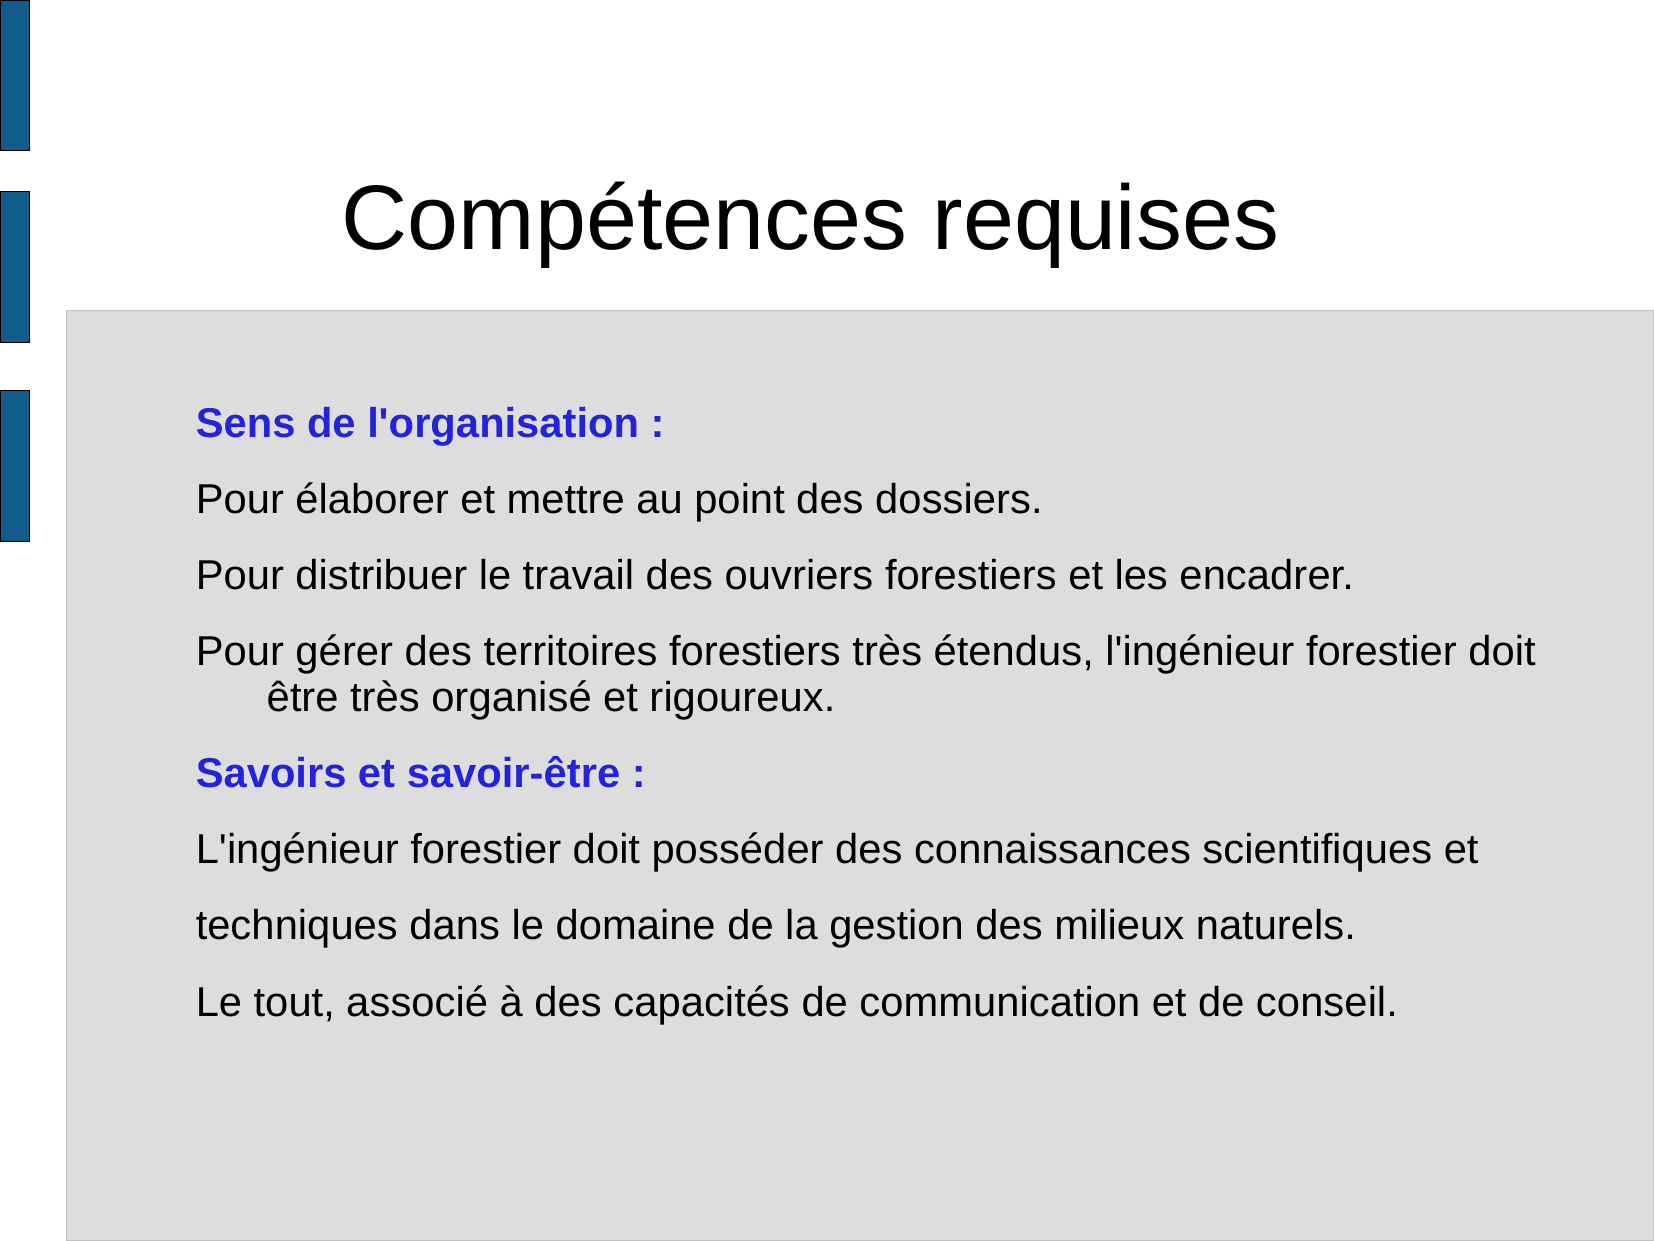

# Compétences requises
Sens de l'organisation :
Pour élaborer et mettre au point des dossiers.
Pour distribuer le travail des ouvriers forestiers et les encadrer.
Pour gérer des territoires forestiers très étendus, l'ingénieur forestier doit être très organisé et rigoureux.
Savoirs et savoir-être :
L'ingénieur forestier doit posséder des connaissances scientifiques et
techniques dans le domaine de la gestion des milieux naturels.
Le tout, associé à des capacités de communication et de conseil.